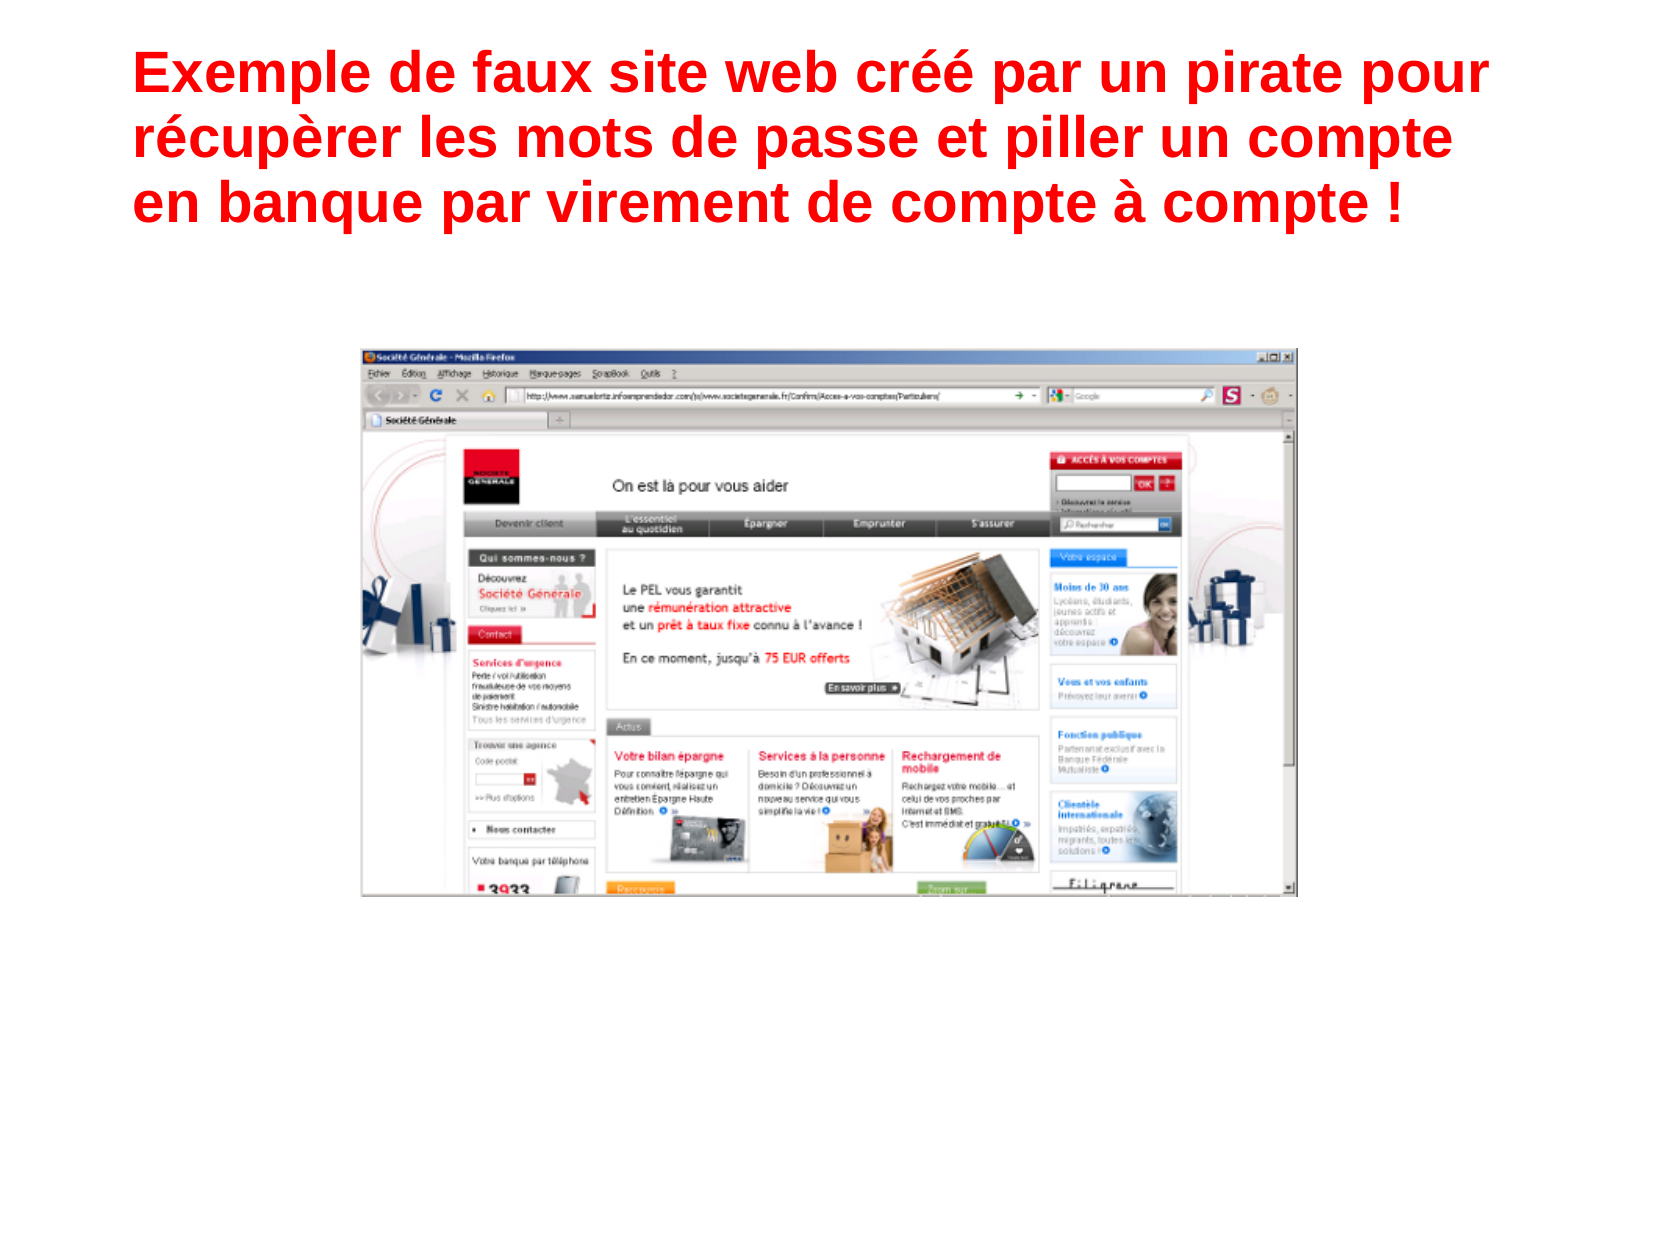

Exemple de faux site web créé par un pirate pour récupèrer les mots de passe et piller un compte en banque par virement de compte à compte !